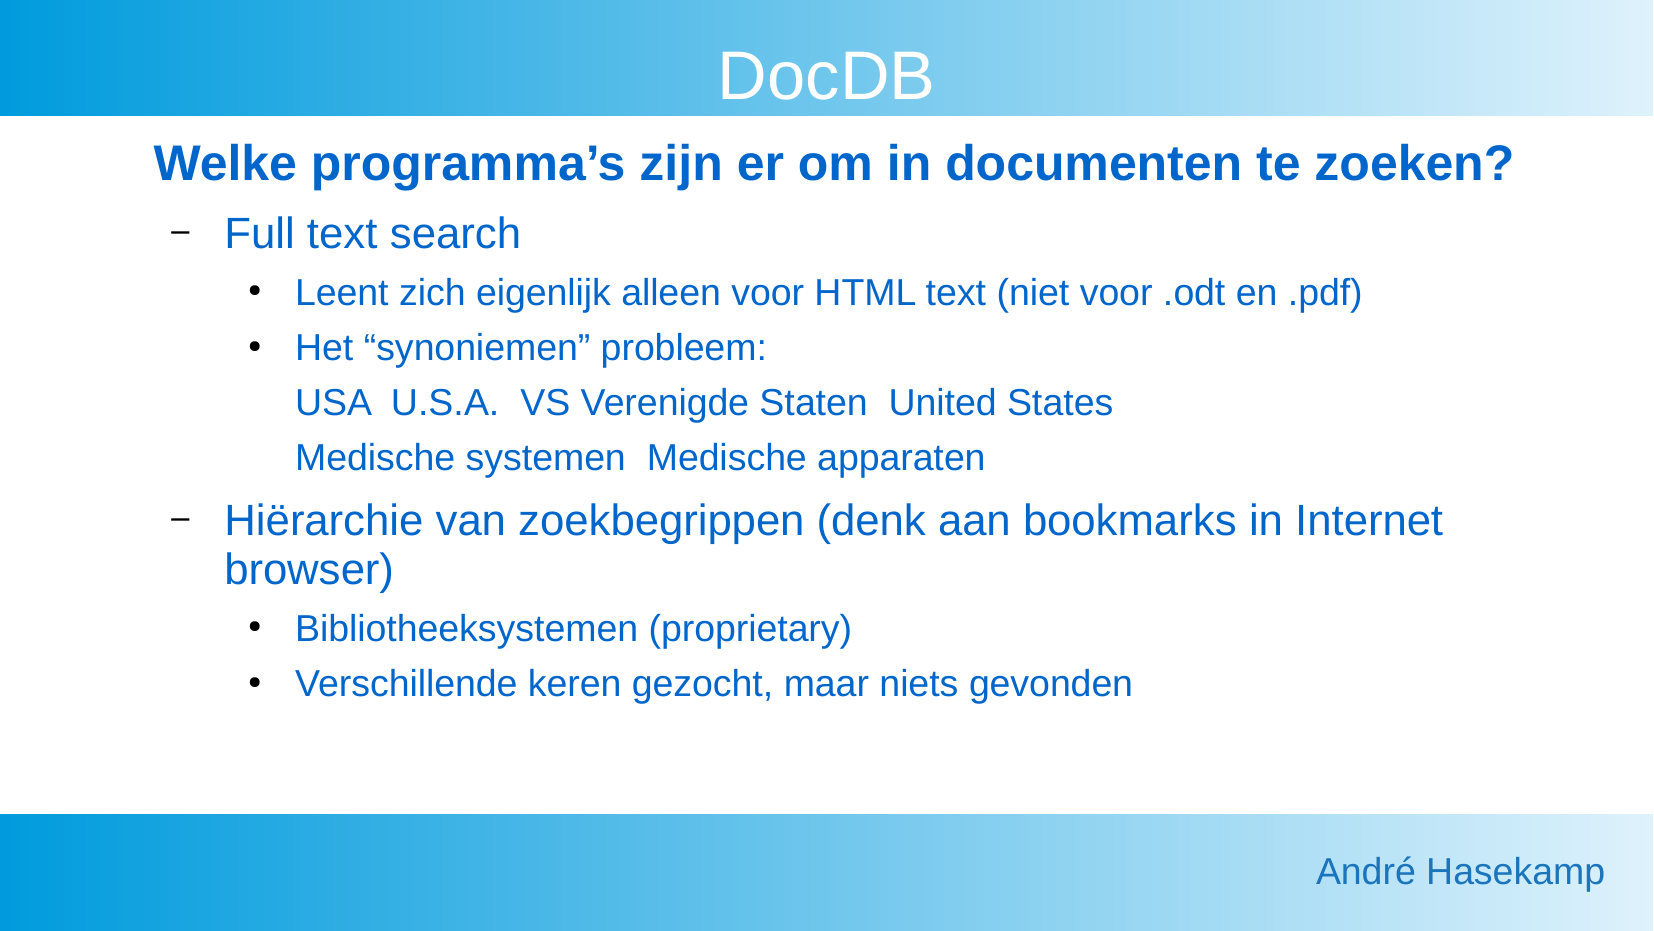

# DocDB
Welke programma’s zijn er om in documenten te zoeken?
Full text search
Leent zich eigenlijk alleen voor HTML text (niet voor .odt en .pdf)
Het “synoniemen” probleem:
USA U.S.A. VS Verenigde Staten United States
Medische systemen Medische apparaten
Hiërarchie van zoekbegrippen (denk aan bookmarks in Internet browser)
Bibliotheeksystemen (proprietary)
Verschillende keren gezocht, maar niets gevonden
André Hasekamp